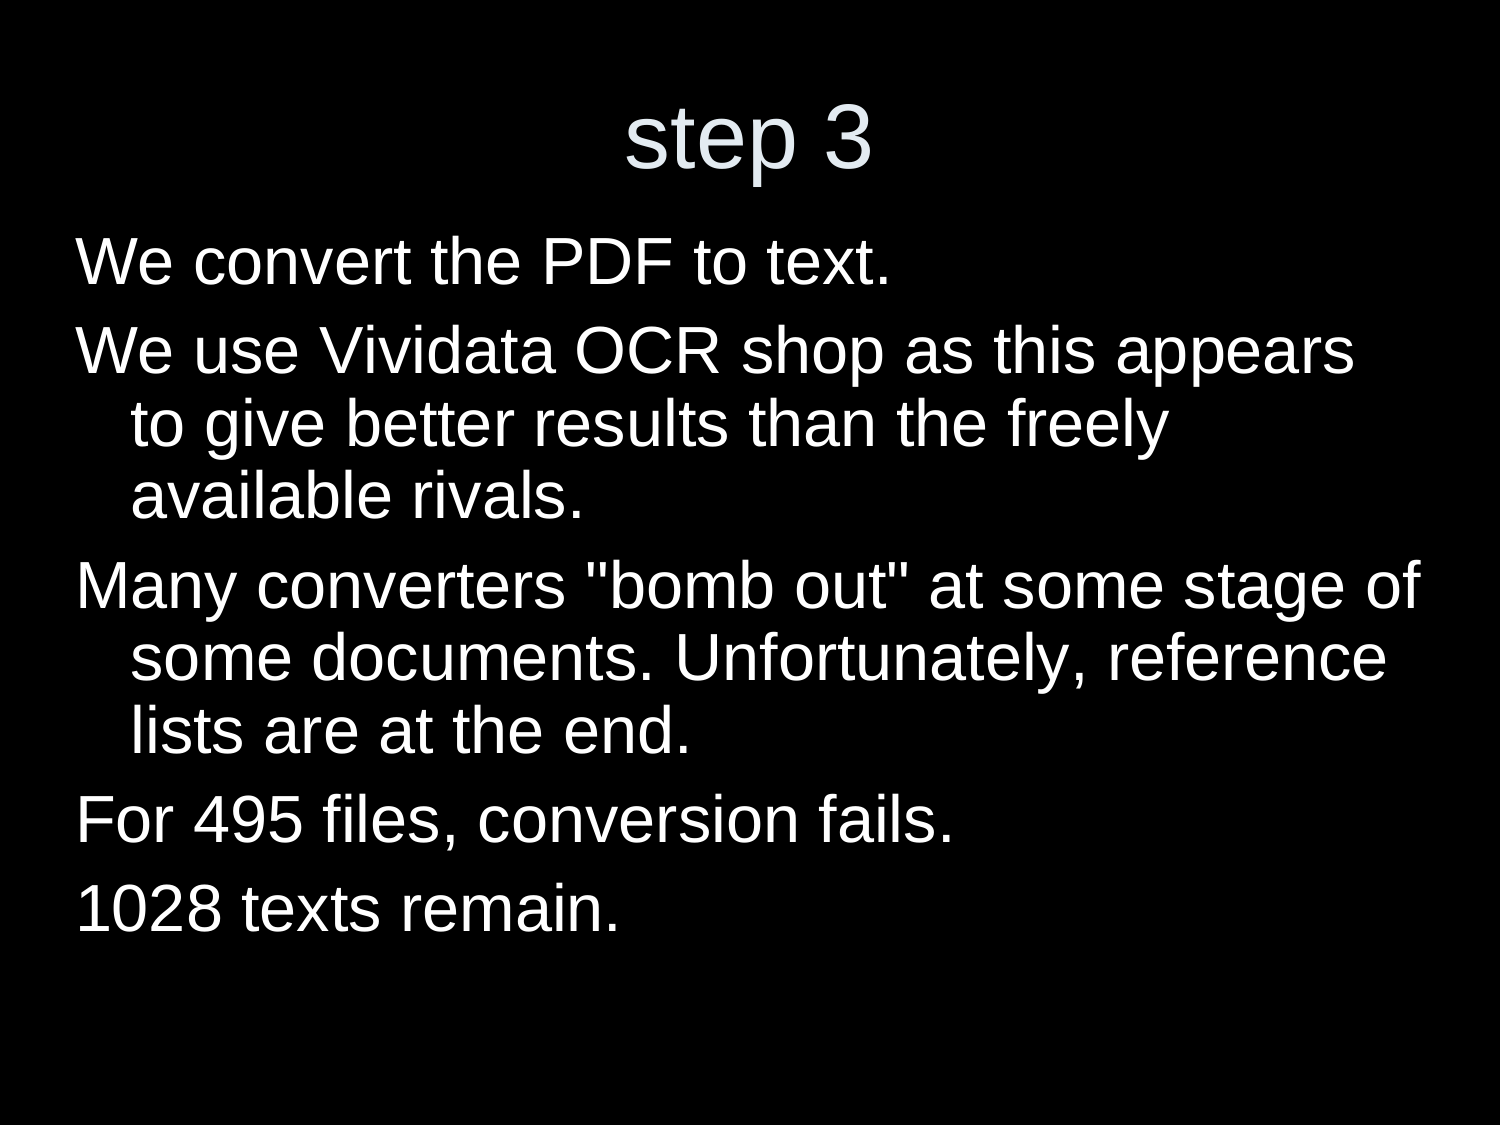

# step 3
We convert the PDF to text.
We use Vividata OCR shop as this appears to give better results than the freely available rivals.
Many converters "bomb out" at some stage of some documents. Unfortunately, reference lists are at the end.
For 495 files, conversion fails.
1028 texts remain.